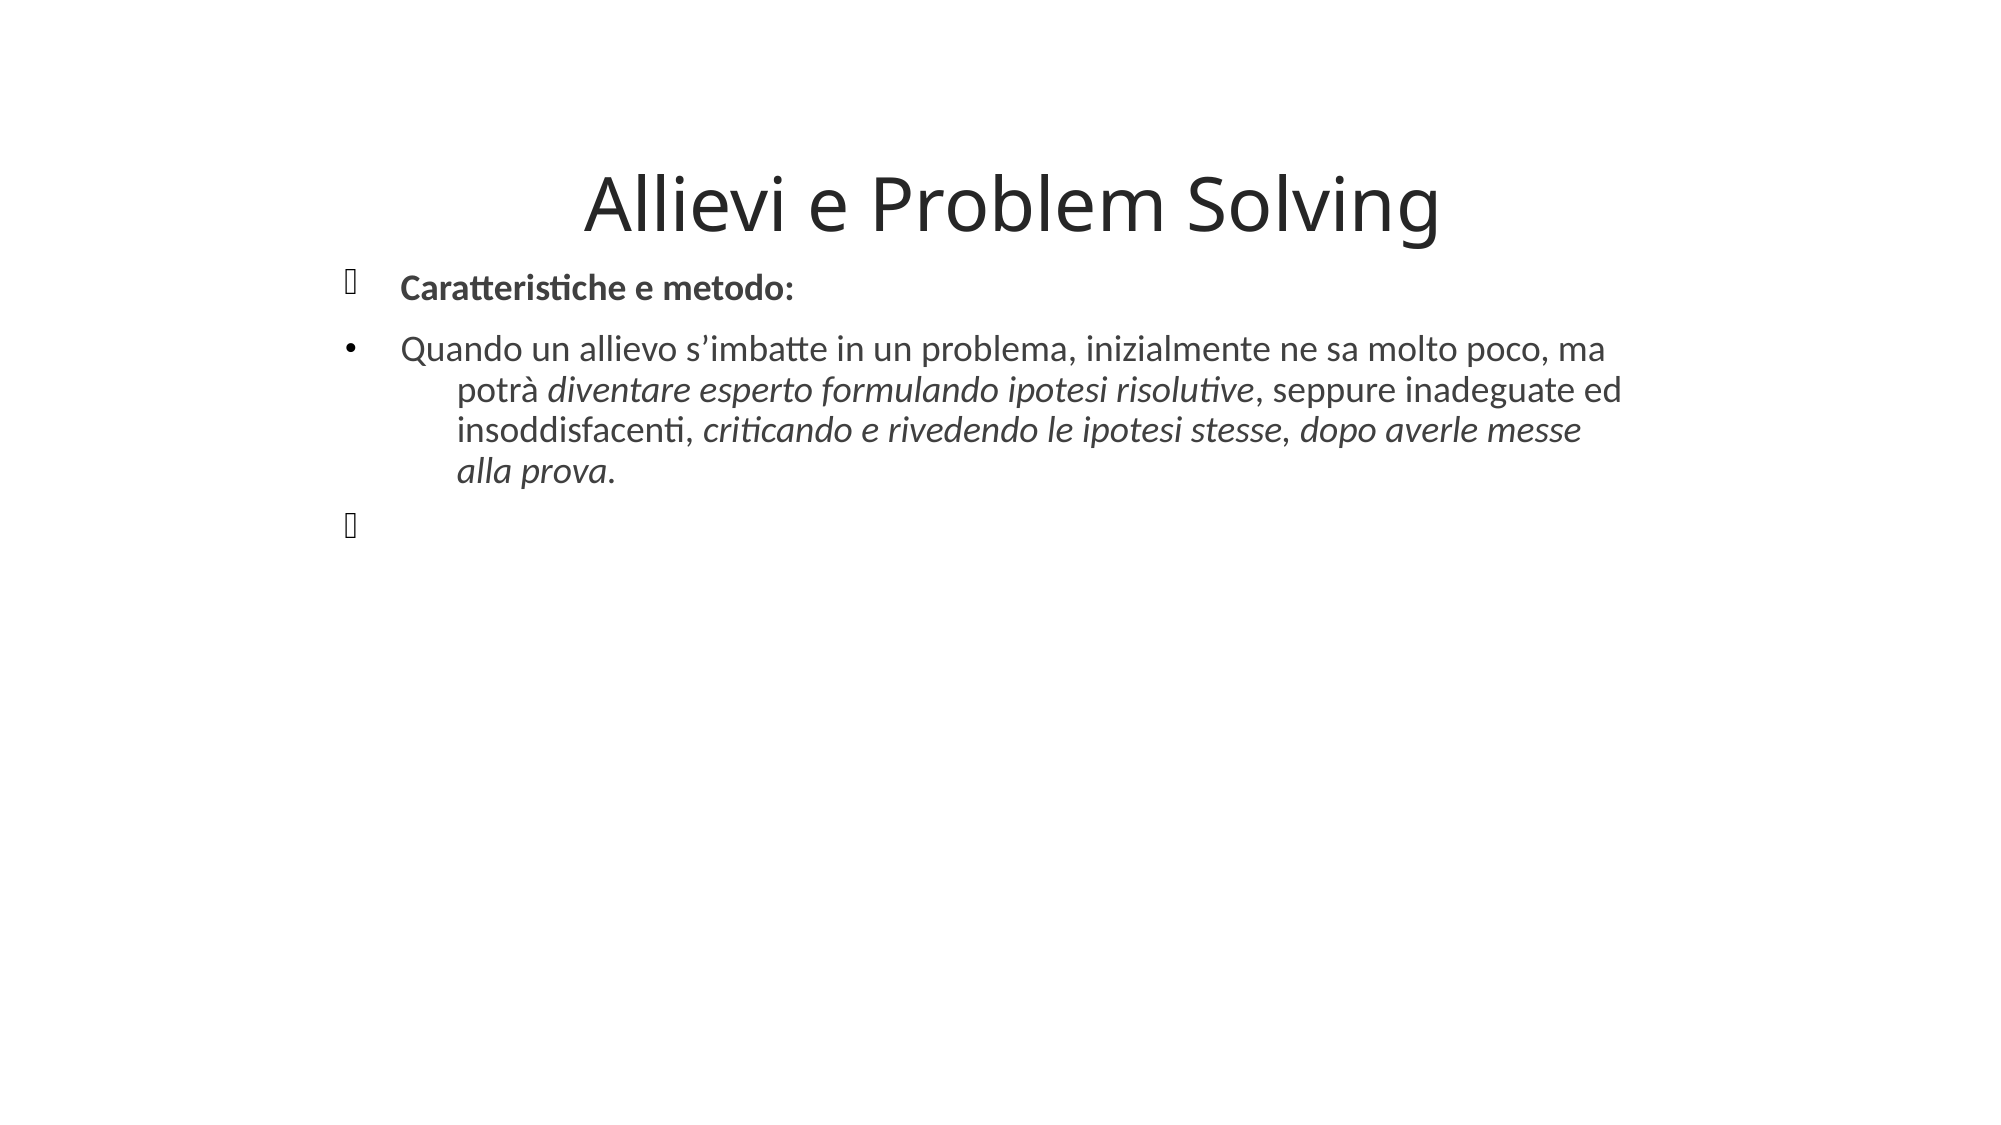

# Allievi e Problem Solving
Caratteristiche e metodo:
Quando un allievo s’imbatte in un problema, inizialmente ne sa molto poco, ma potrà diventare esperto formulando ipotesi risolutive, seppure inadeguate ed insoddisfacenti, criticando e rivedendo le ipotesi stesse, dopo averle messe alla prova.